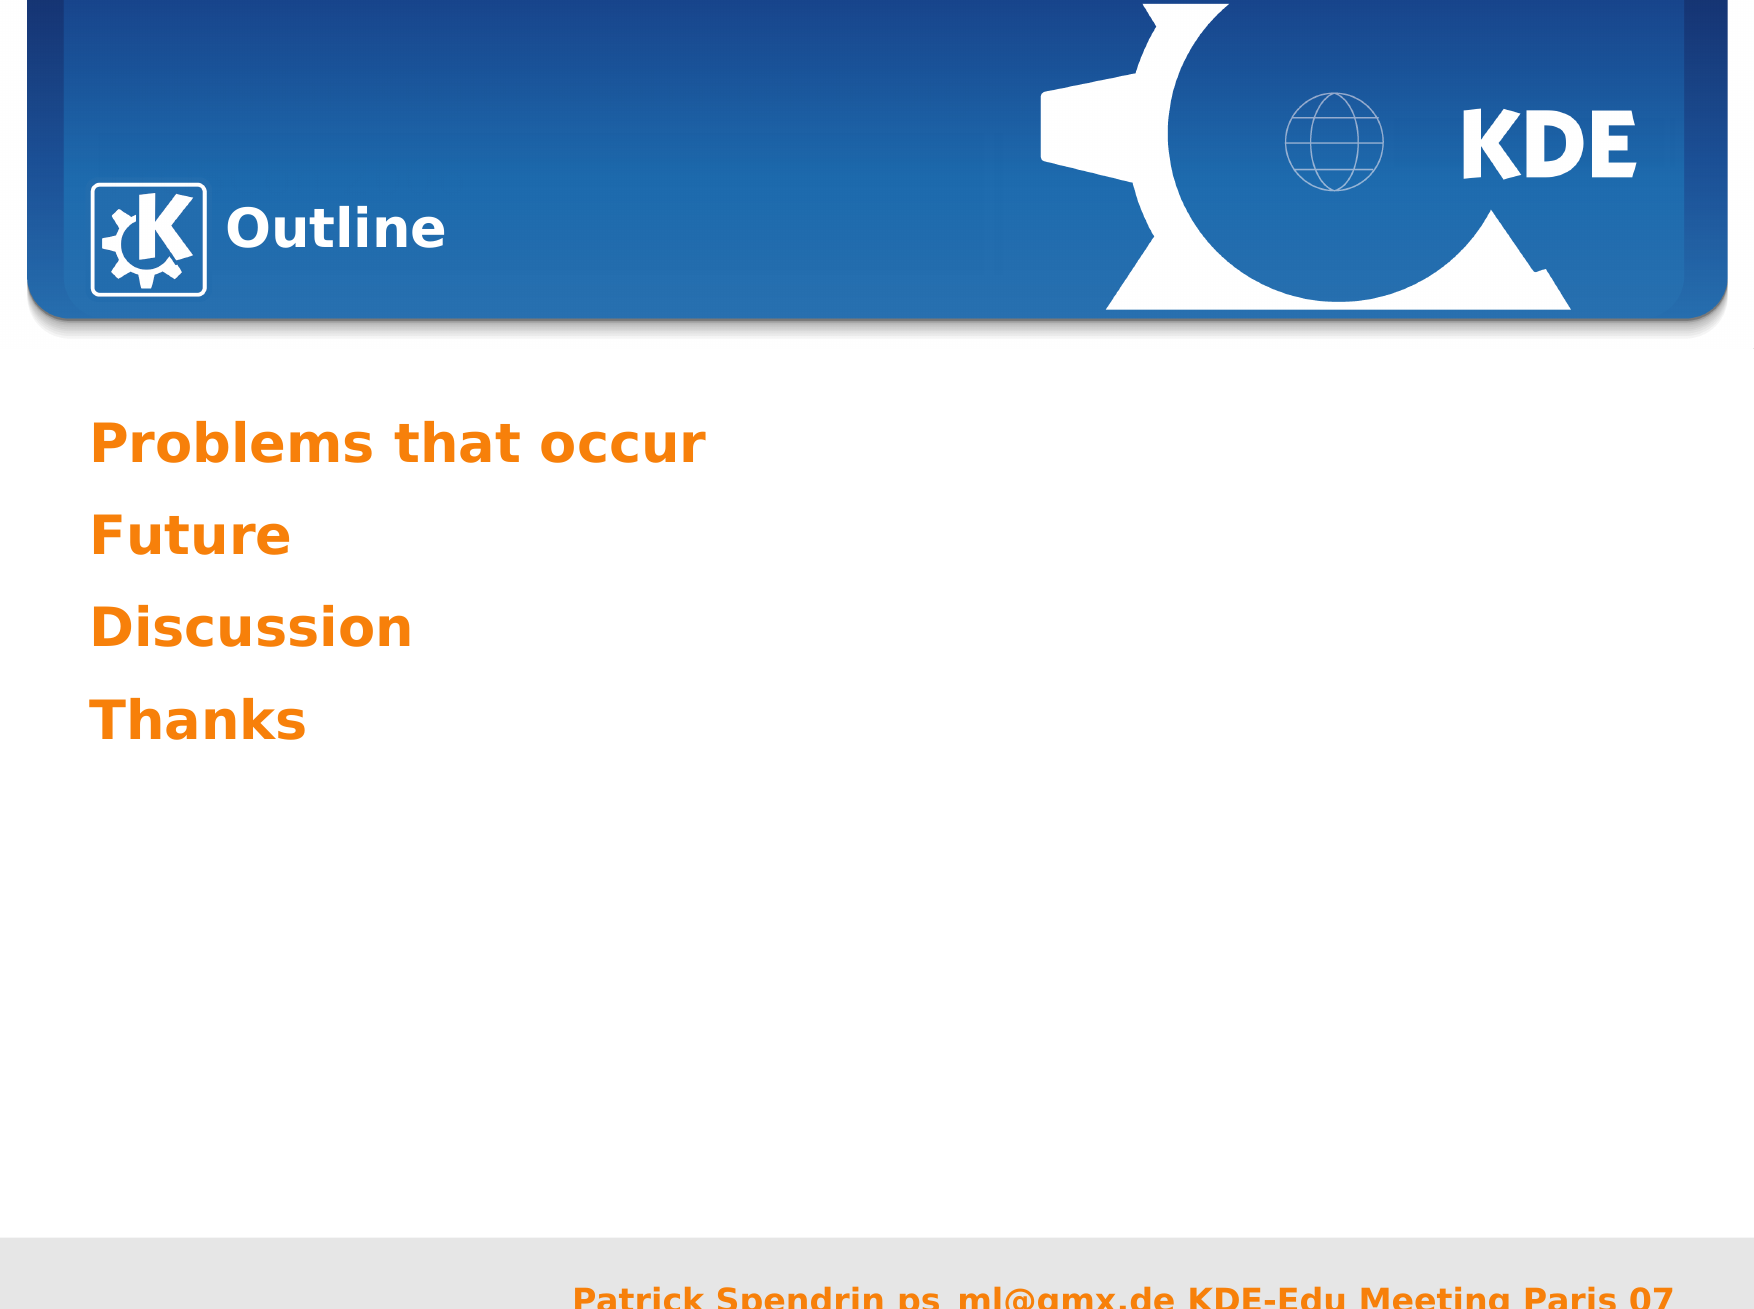

# Outline
Problems that occur
Future
Discussion
Thanks